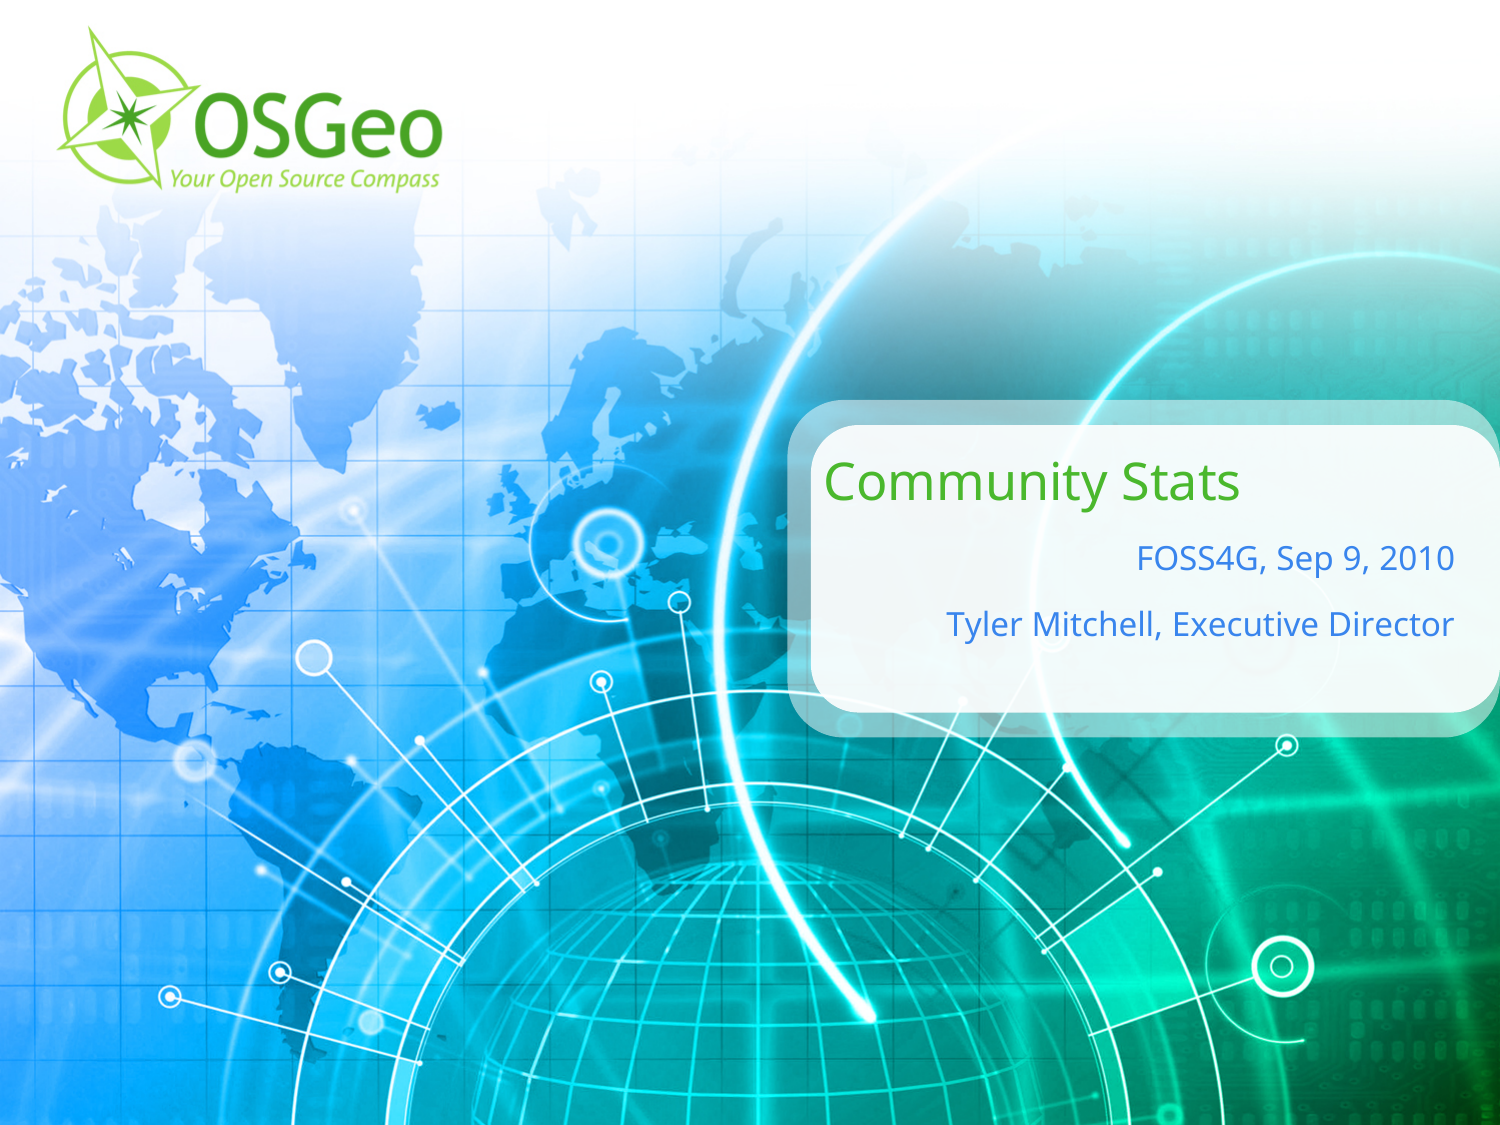

Community Stats
FOSS4G, Sep 9, 2010
Tyler Mitchell, Executive Director